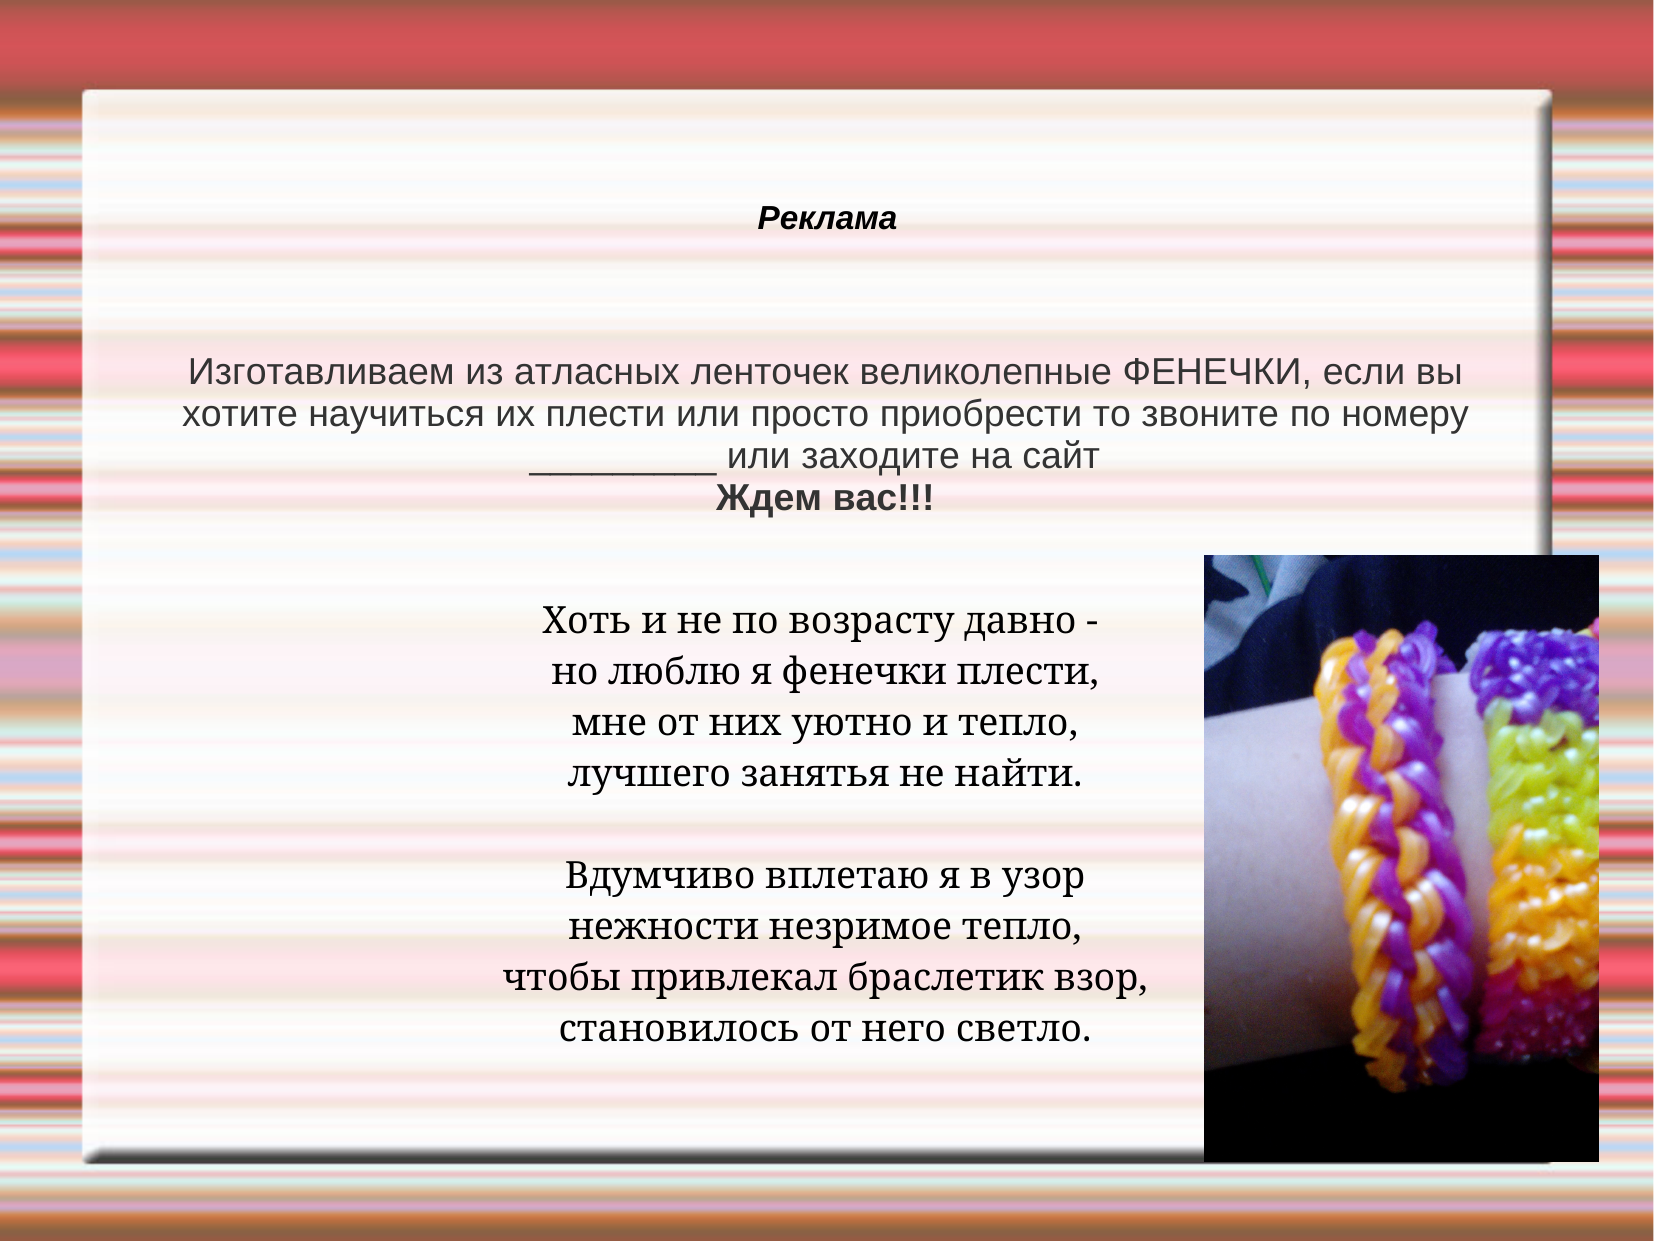

# Реклама
Изготавливаем из атласных ленточек великолепные ФЕНЕЧКИ, если вы хотите научиться их плести или просто приобрести то звоните по номеру _________ или заходите на сайт
Ждем вас!!!
Хоть и не по возрасту давно - 
но люблю я фенечки плести,
мне от них уютно и тепло,
лучшего занятья не найти.
Вдумчиво вплетаю я в узор
нежности незримое тепло,
чтобы привлекал браслетик взор,
становилось от него светло.